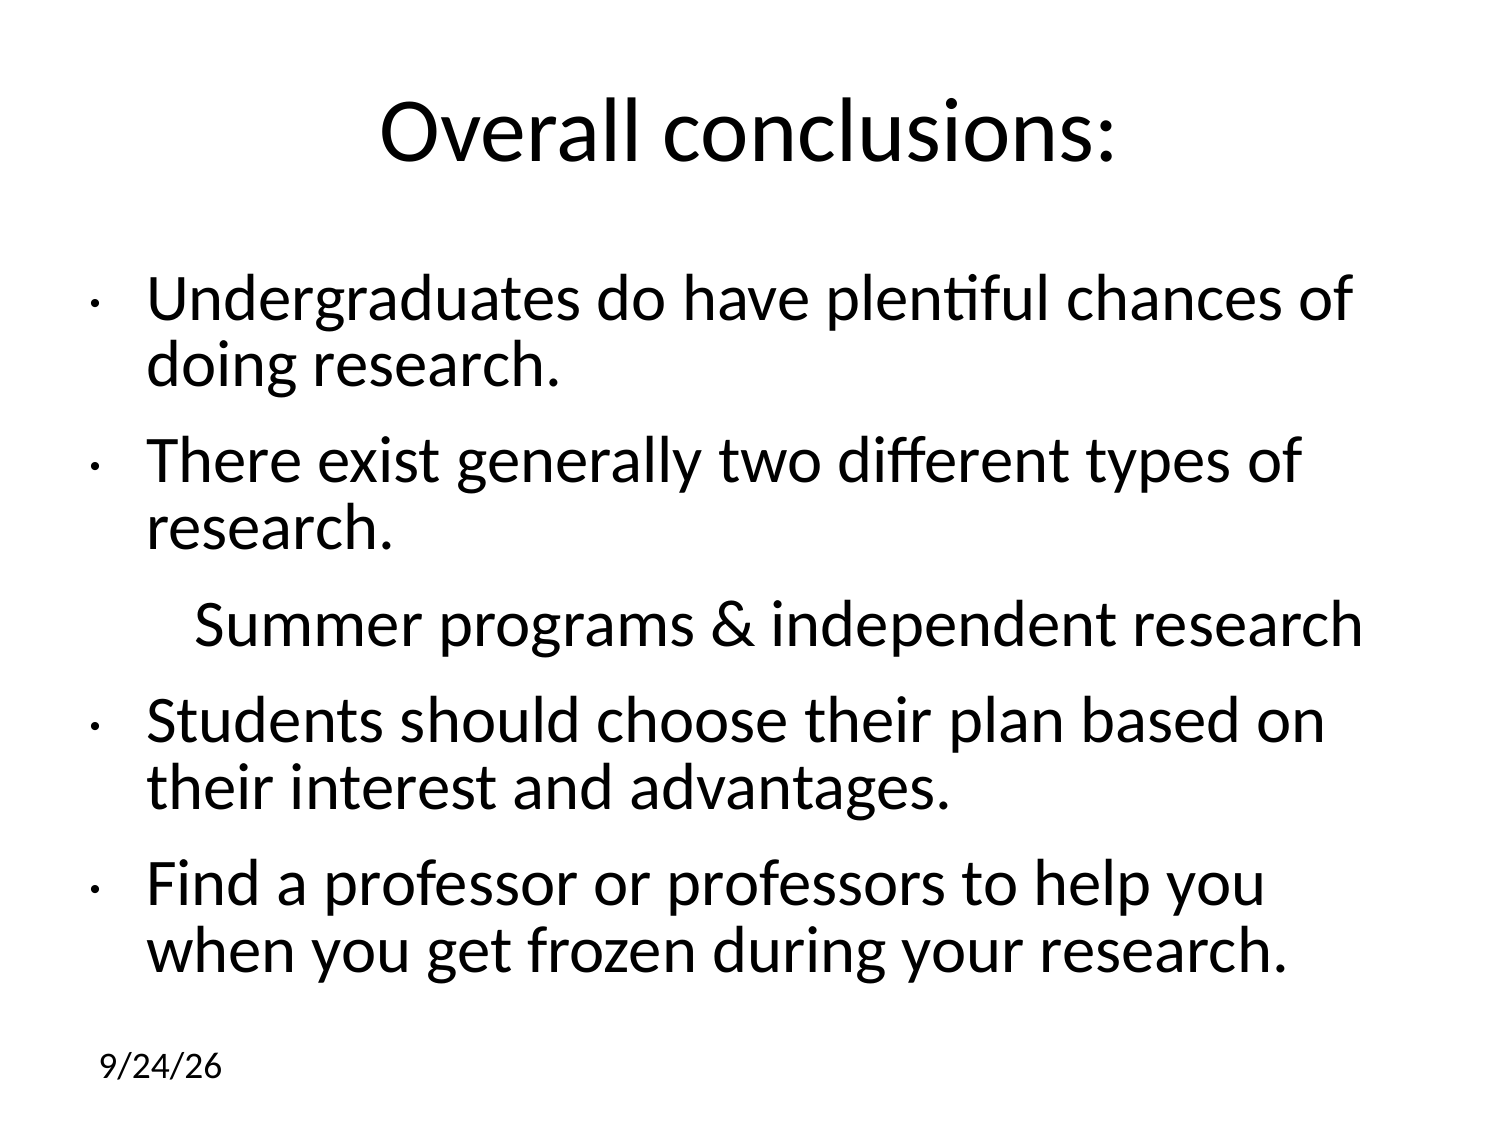

# Overall conclusions:
Undergraduates do have plentiful chances of doing research.
There exist generally two different types of research.
 Summer programs & independent research
Students should choose their plan based on their interest and advantages.
Find a professor or professors to help you when you get frozen during your research.